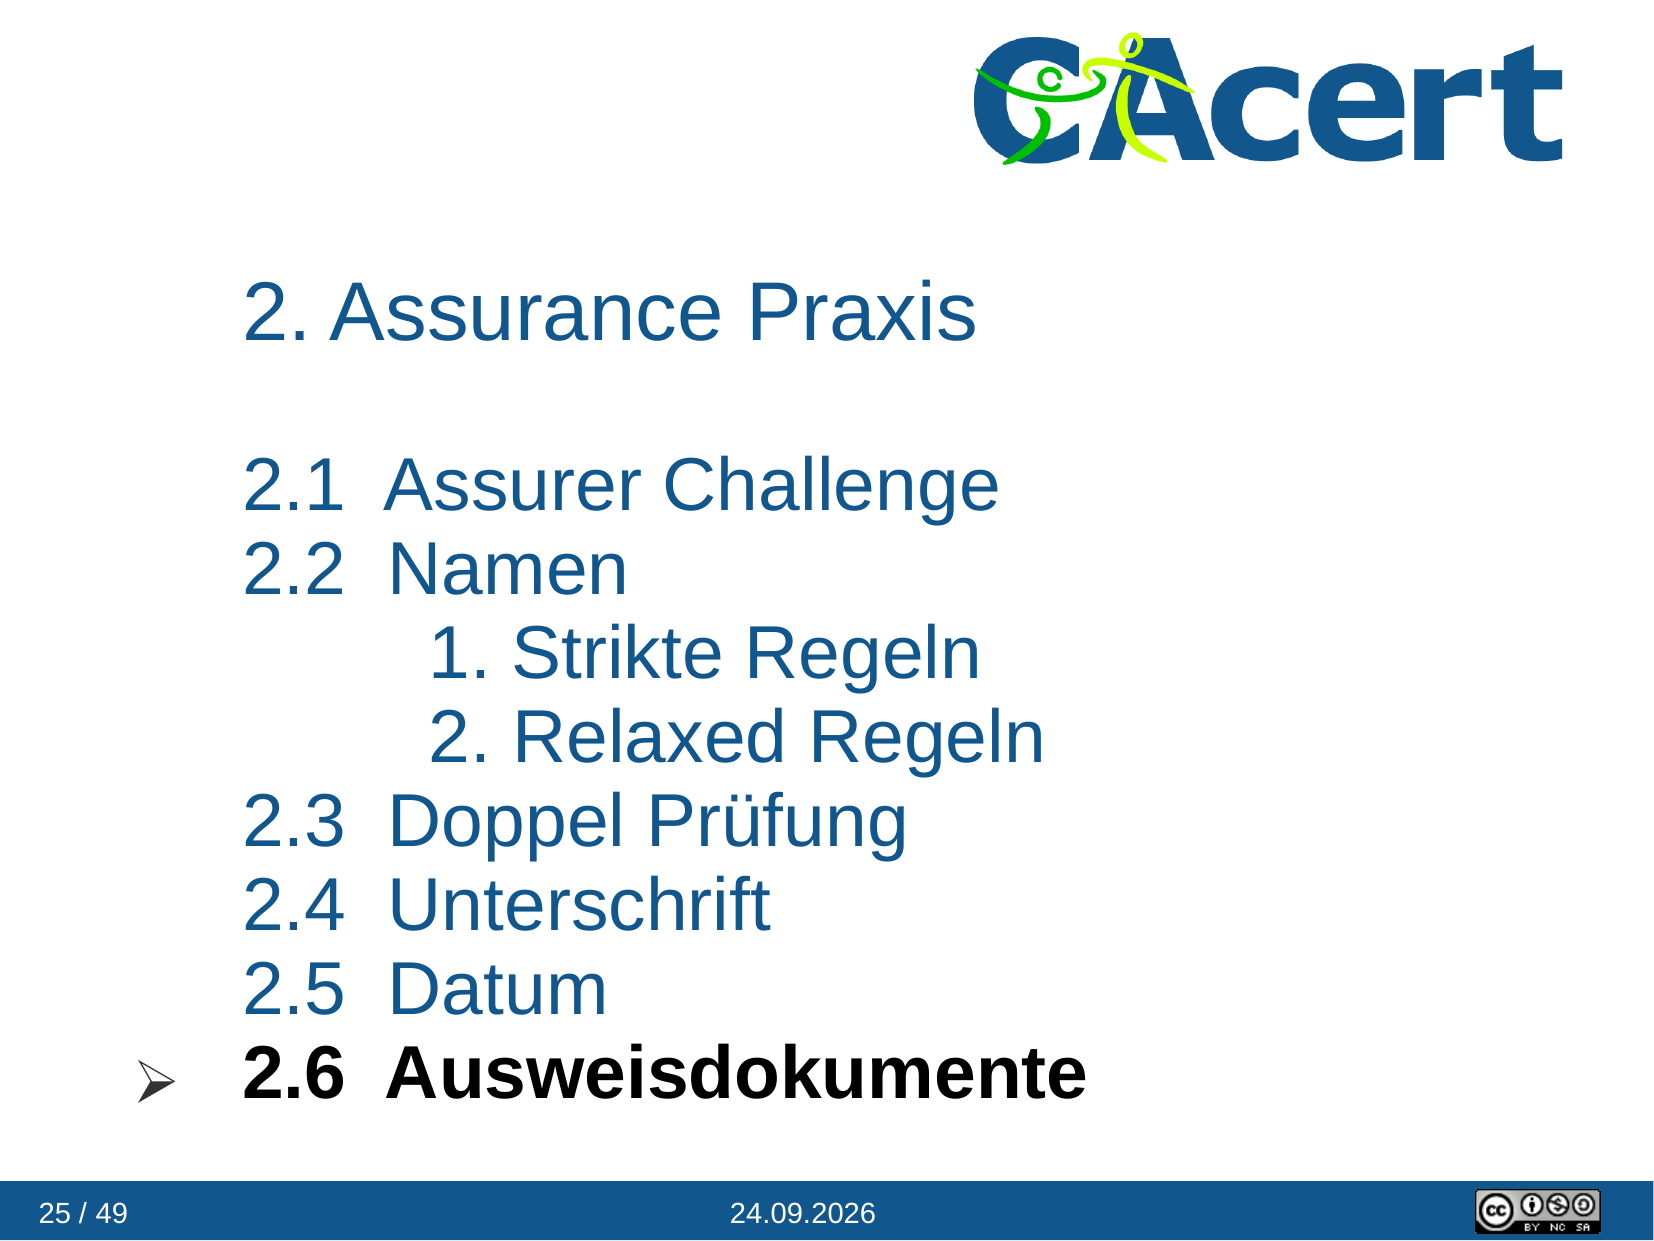

# 2. Assurance Praxis
2.1 Assurer Challenge
2.2 Namen
 1. Strikte Regeln
 2. Relaxed Regeln
2.3 Doppel Prüfung
2.4 Unterschrift
2.5 Datum
2.6 Ausweisdokumente